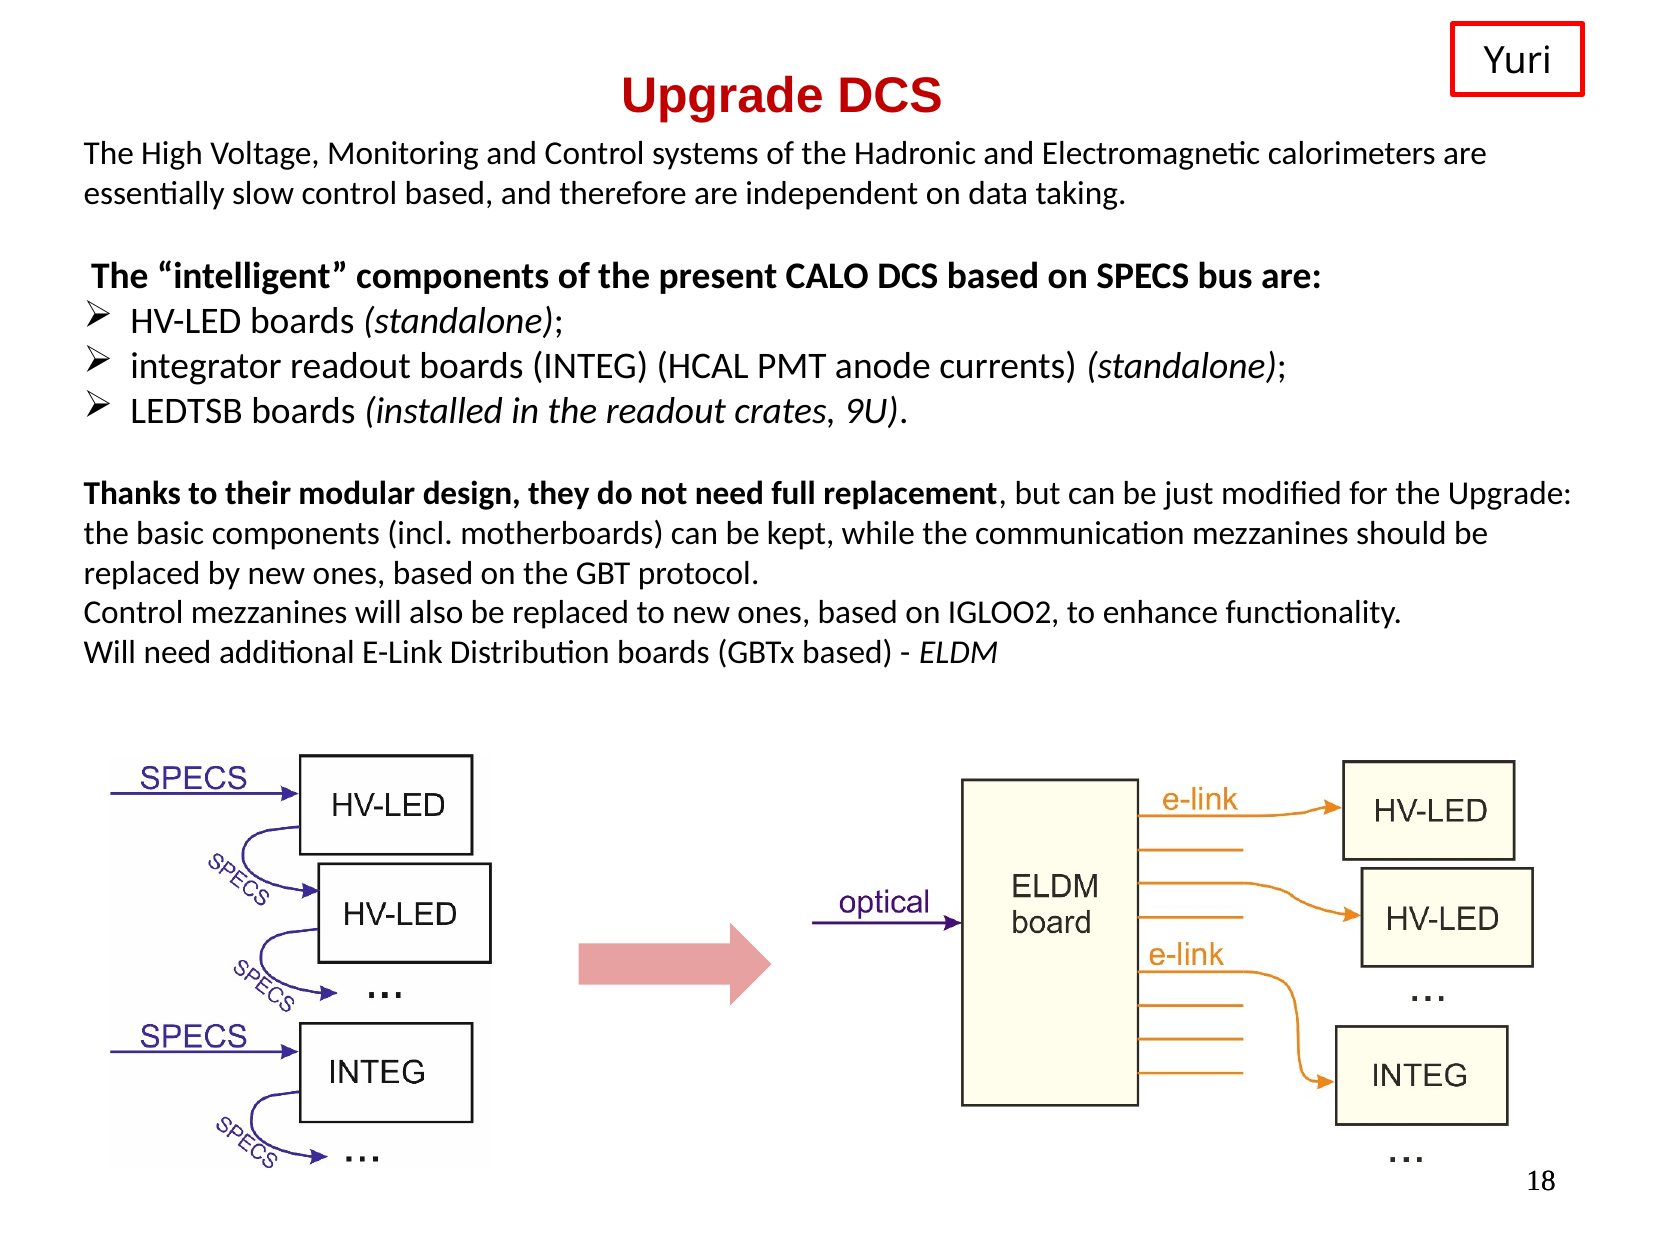

Yuri
Upgrade DCS
The High Voltage, Monitoring and Control systems of the Hadronic and Electromagnetic calorimeters are essentially slow control based, and therefore are independent on data taking.
 The “intelligent” components of the present CALO DCS based on SPECS bus are:
HV-LED boards (standalone);
integrator readout boards (INTEG) (HCAL PMT anode currents) (standalone);
LEDTSB boards (installed in the readout crates, 9U).
Thanks to their modular design, they do not need full replacement, but can be just modified for the Upgrade: the basic components (incl. motherboards) can be kept, while the communication mezzanines should be replaced by new ones, based on the GBT protocol.
Control mezzanines will also be replaced to new ones, based on IGLOO2, to enhance functionality.
Will need additional E-Link Distribution boards (GBTx based) - ELDM
18